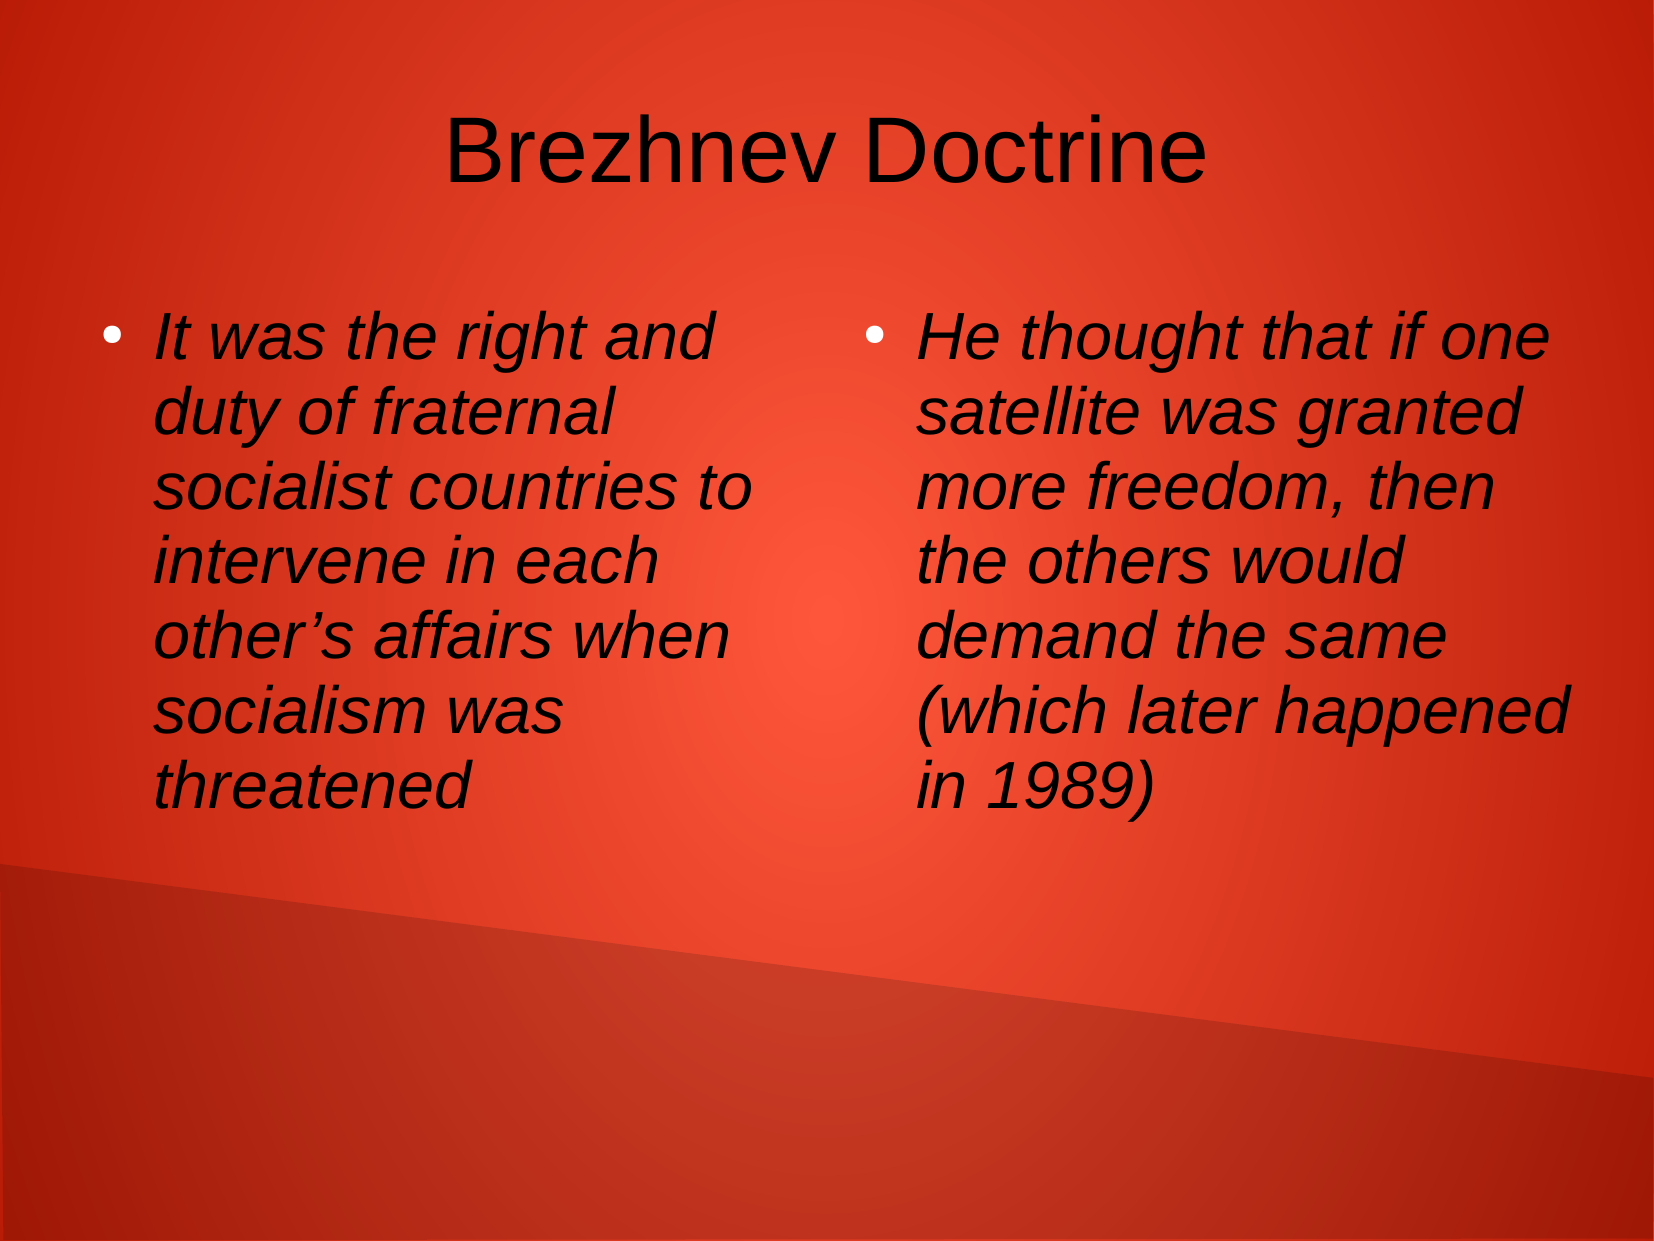

# Brezhnev Doctrine
It was the right and duty of fraternal socialist countries to intervene in each other’s affairs when socialism was threatened
He thought that if one satellite was granted more freedom, then the others would demand the same (which later happened in 1989)